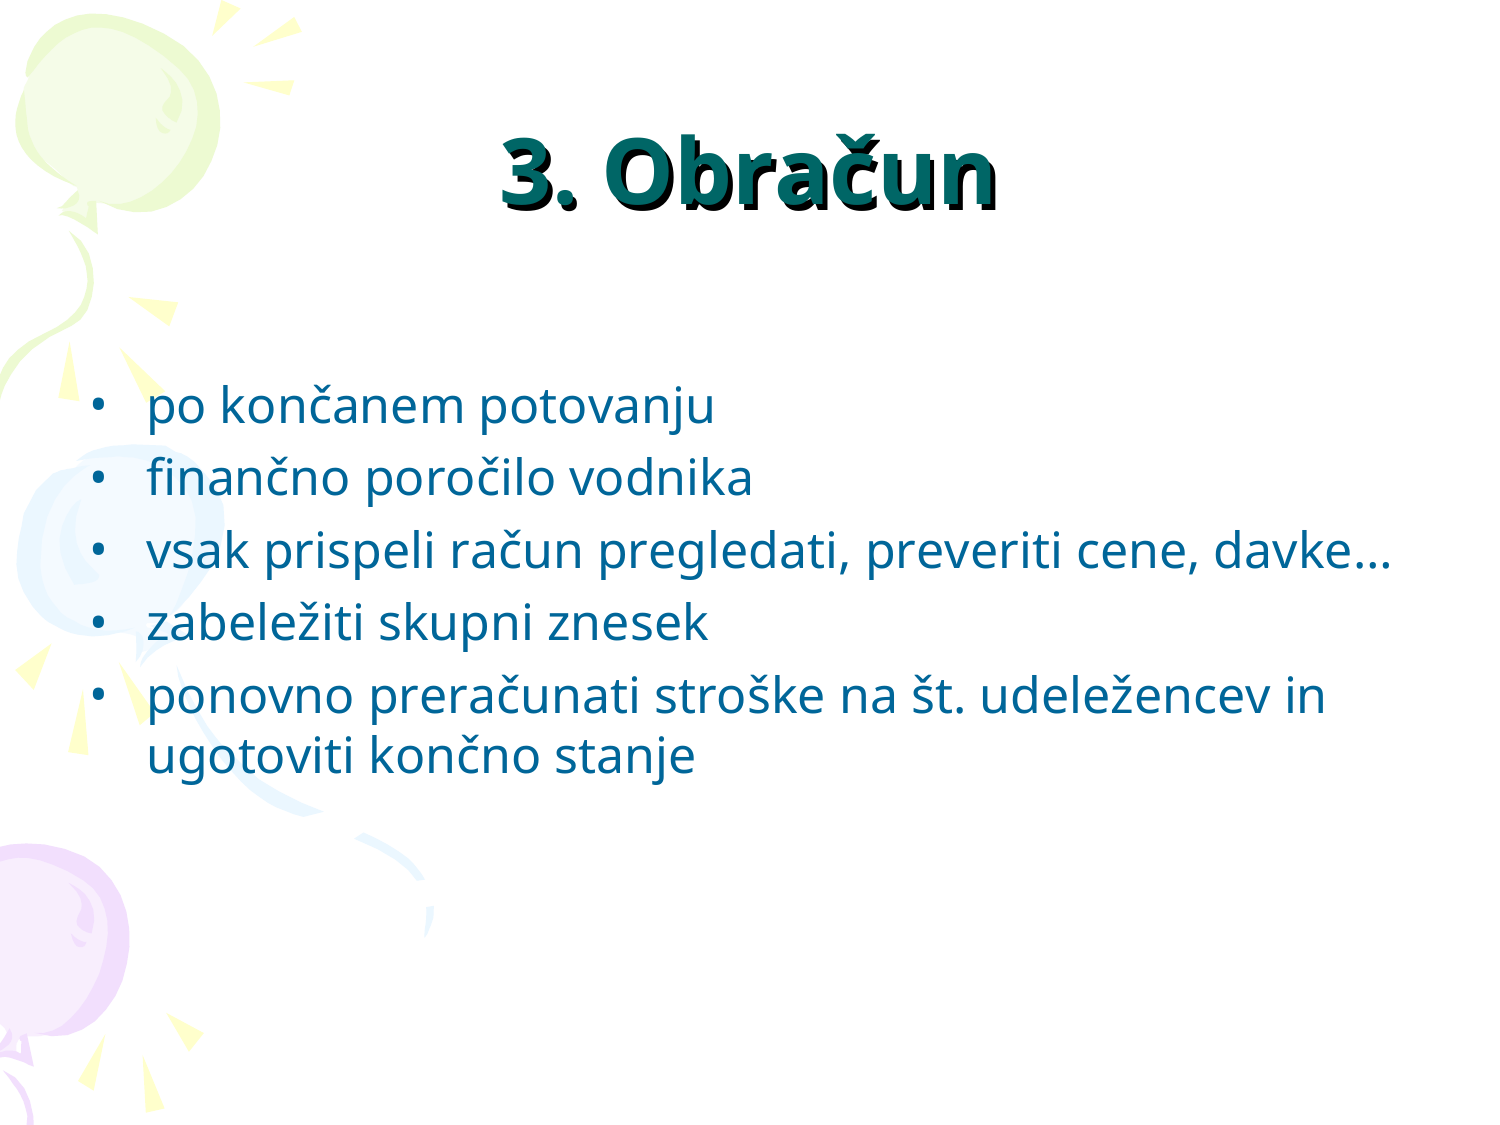

# 3. Obračun
po končanem potovanju
finančno poročilo vodnika
vsak prispeli račun pregledati, preveriti cene, davke…
zabeležiti skupni znesek
ponovno preračunati stroške na št. udeležencev in ugotoviti končno stanje